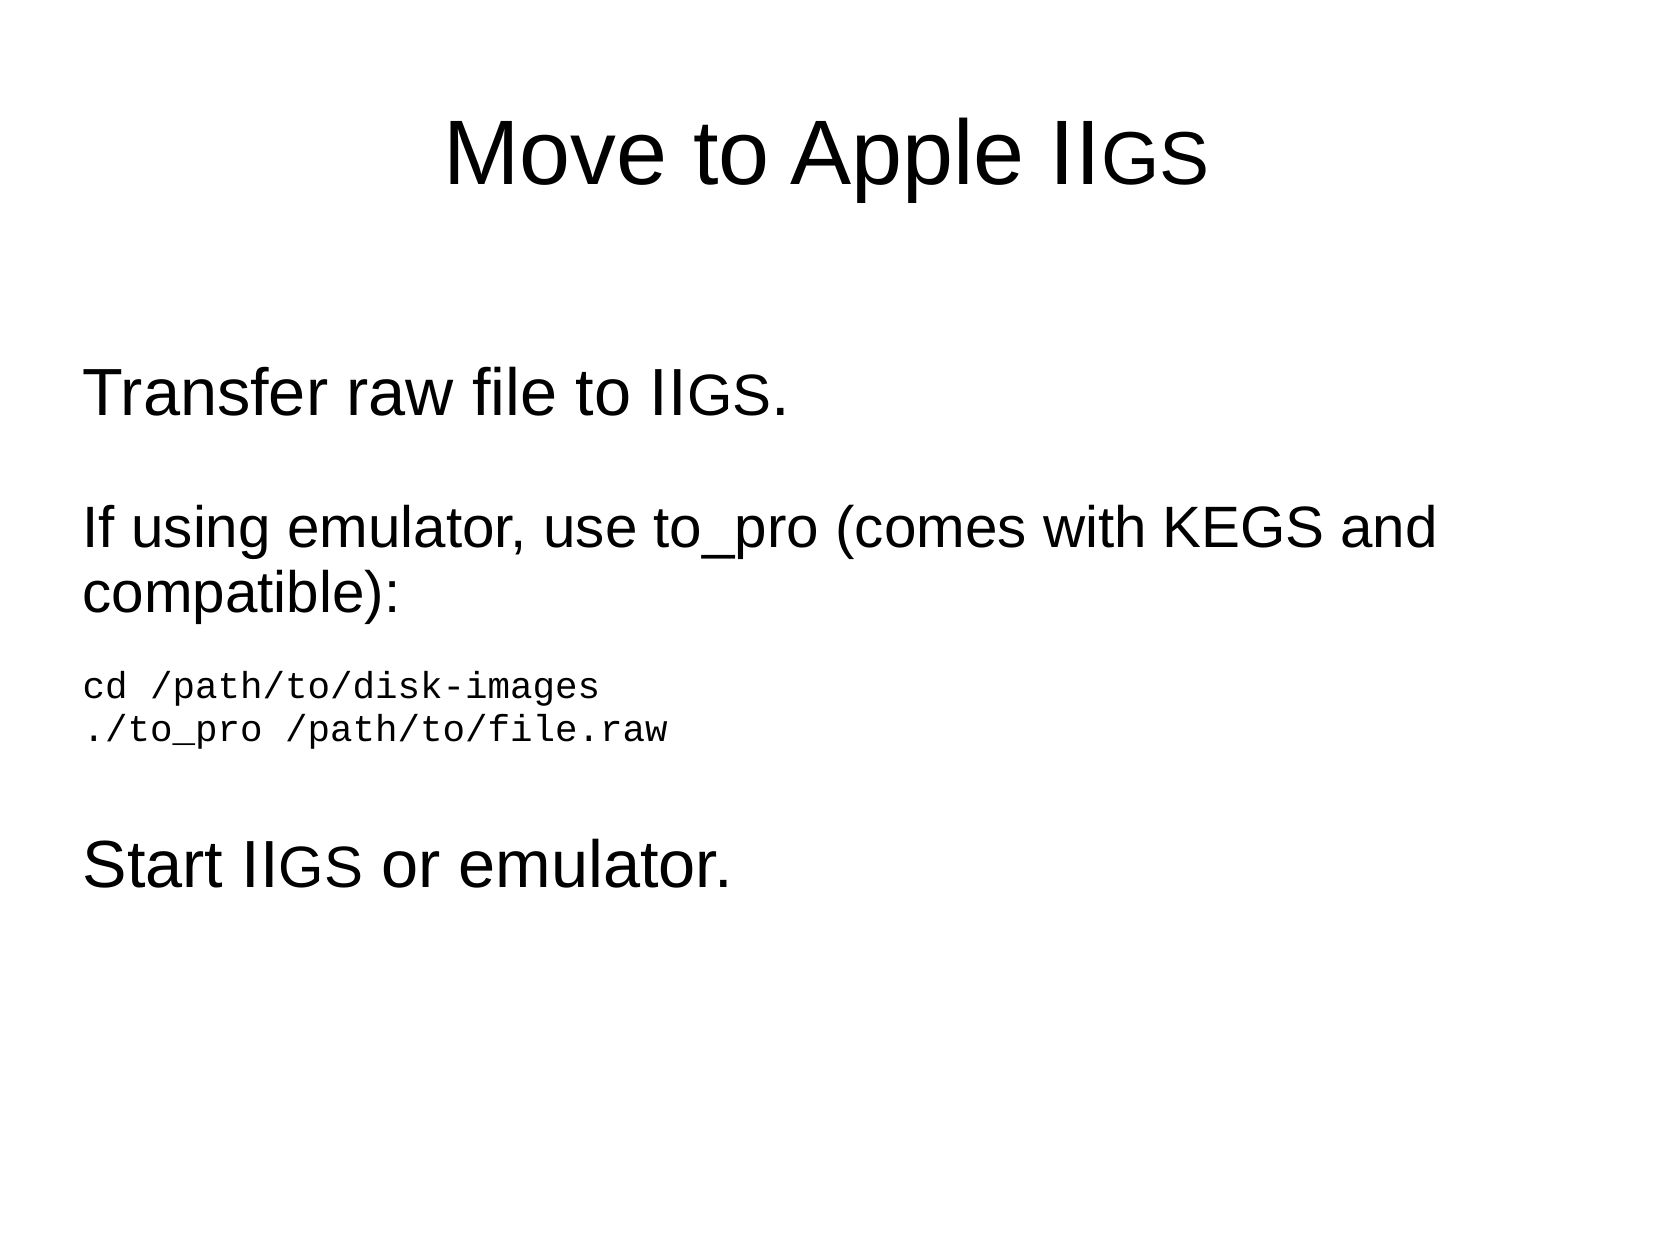

# Move to Apple IIGS
Transfer raw file to IIGS.
If using emulator, use to_pro (comes with KEGS and compatible):
cd /path/to/disk-images
./to_pro /path/to/file.raw
Start IIGS or emulator.